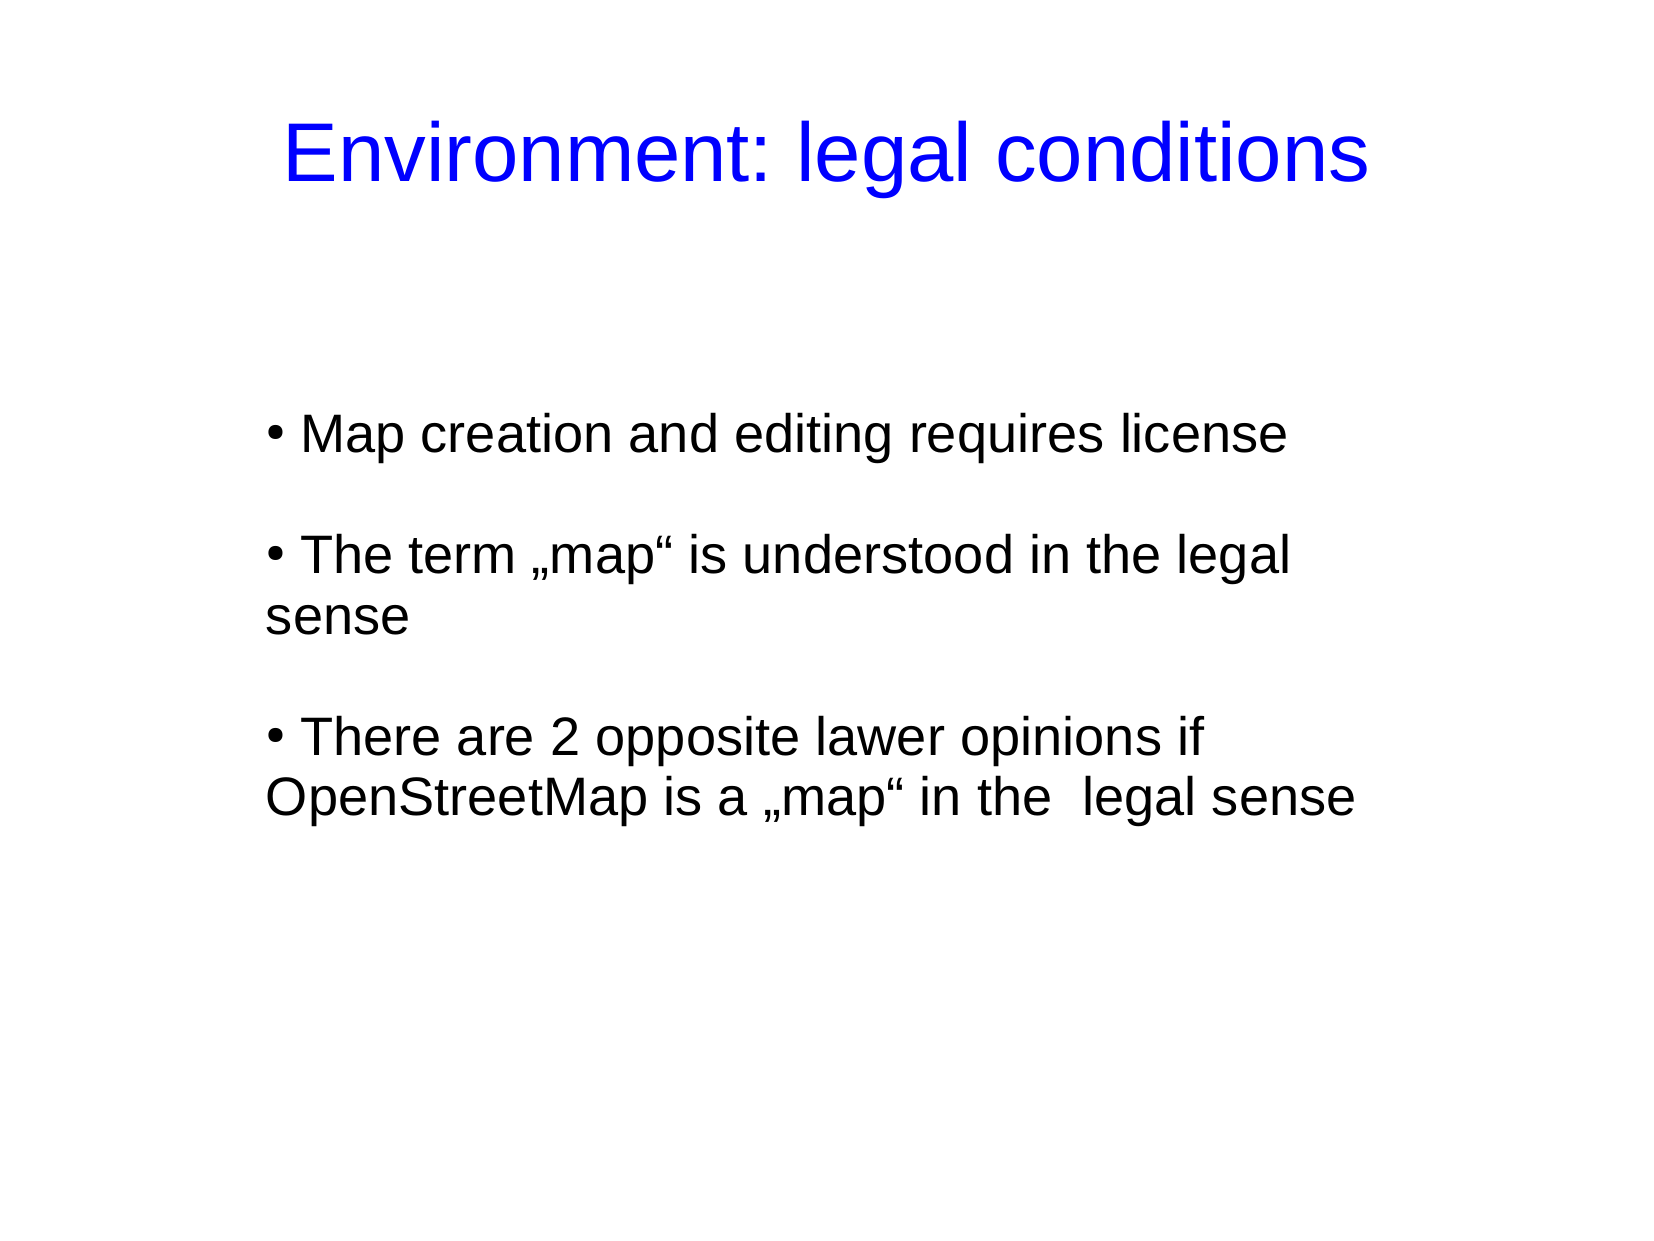

# Environment: legal conditions
 Map creation and editing requires license
 The term „map“ is understood in the legal sense
 There are 2 opposite lawer opinions if OpenStreetMap is a „map“ in the legal sense